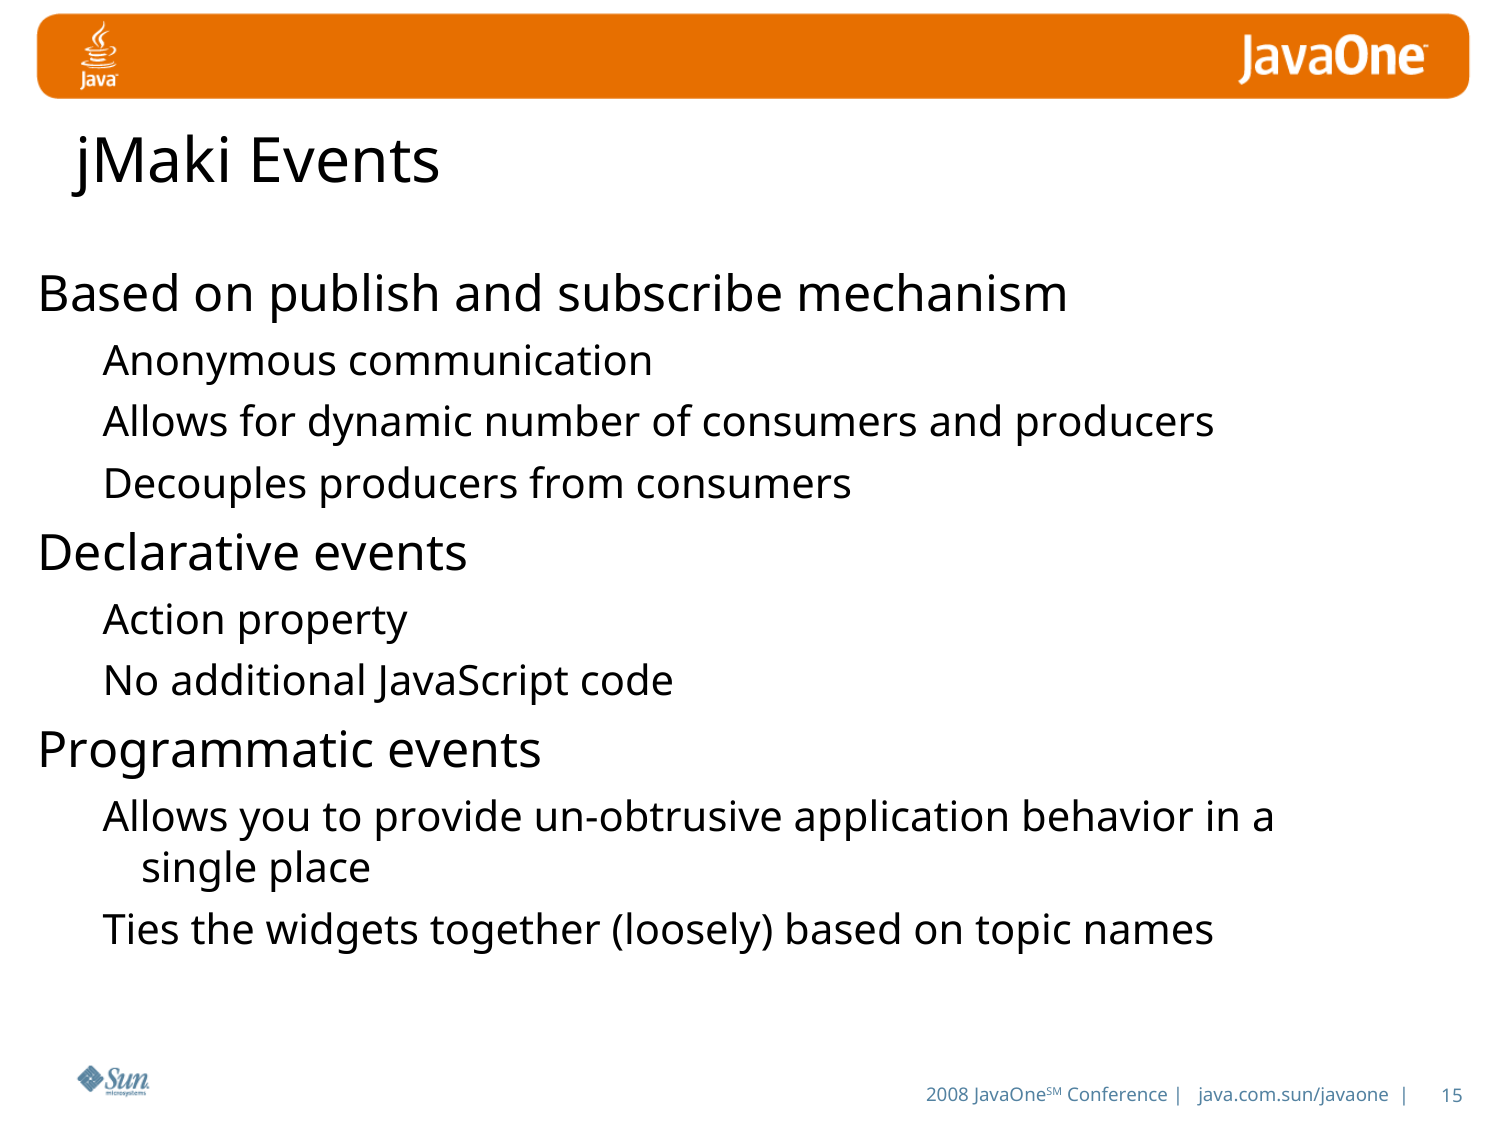

# jMaki Events
Based on publish and subscribe mechanism
Anonymous communication
Allows for dynamic number of consumers and producers
Decouples producers from consumers
Declarative events
Action property
No additional JavaScript code
Programmatic events
Allows you to provide un-obtrusive application behavior in a single place
Ties the widgets together (loosely) based on topic names